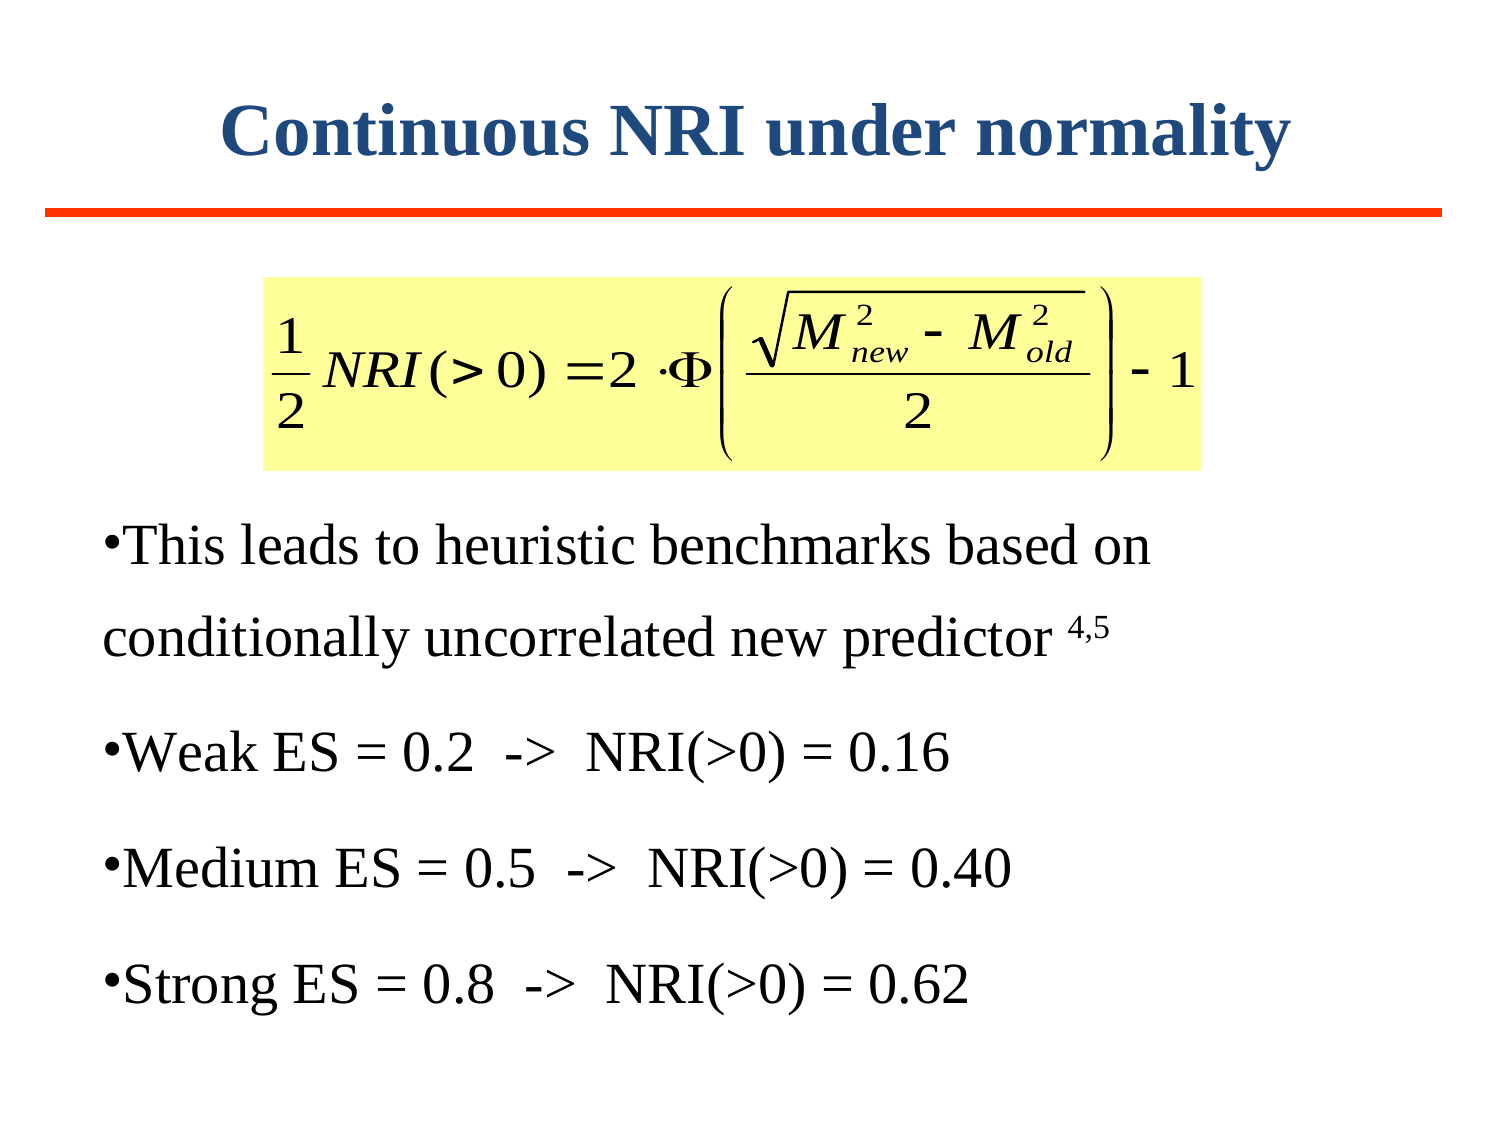

Continuous NRI under normality
This leads to heuristic benchmarks based on conditionally uncorrelated new predictor 4,5
Weak ES = 0.2 -> NRI(>0) = 0.16
Medium ES = 0.5 -> NRI(>0) = 0.40
Strong ES = 0.8 -> NRI(>0) = 0.62